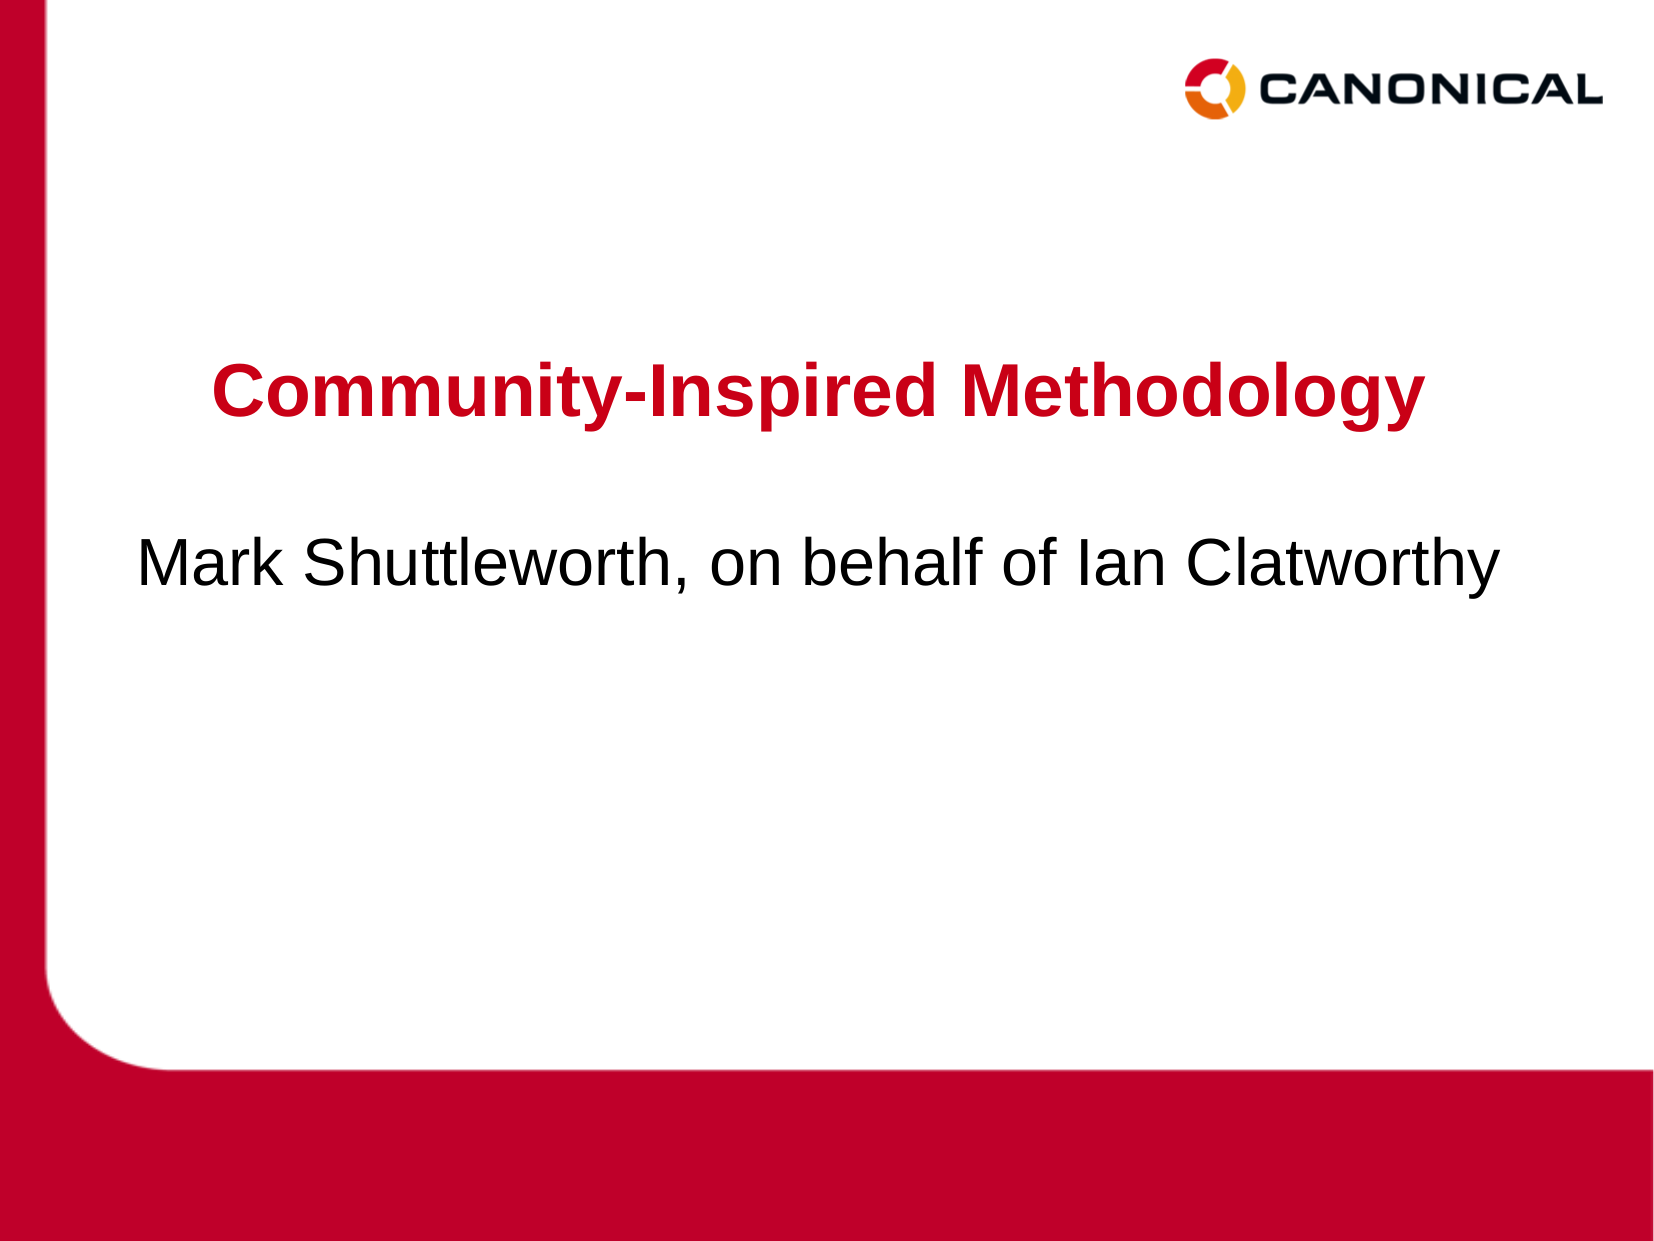

# Community-Inspired Methodology
Mark Shuttleworth, on behalf of Ian Clatworthy